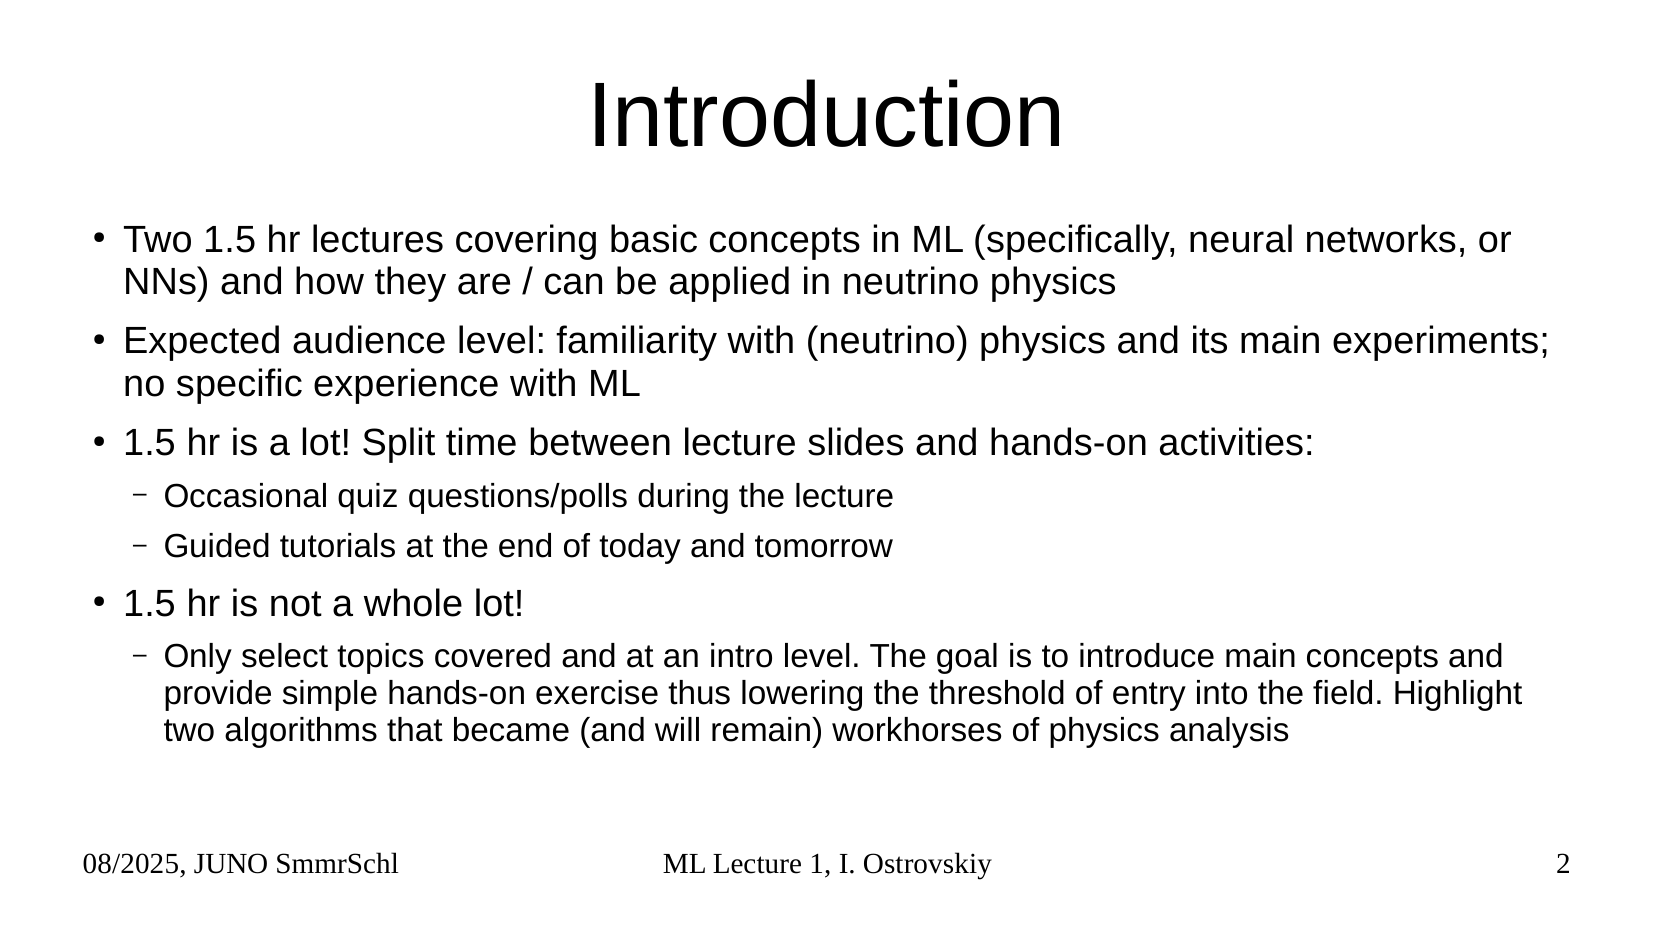

# Introduction
Two 1.5 hr lectures covering basic concepts in ML (specifically, neural networks, or NNs) and how they are / can be applied in neutrino physics
Expected audience level: familiarity with (neutrino) physics and its main experiments; no specific experience with ML
1.5 hr is a lot! Split time between lecture slides and hands-on activities:
Occasional quiz questions/polls during the lecture
Guided tutorials at the end of today and tomorrow
1.5 hr is not a whole lot!
Only select topics covered and at an intro level. The goal is to introduce main concepts and provide simple hands-on exercise thus lowering the threshold of entry into the field. Highlight two algorithms that became (and will remain) workhorses of physics analysis
08/2025, JUNO SmmrSchl
ML Lecture 1, I. Ostrovskiy
2